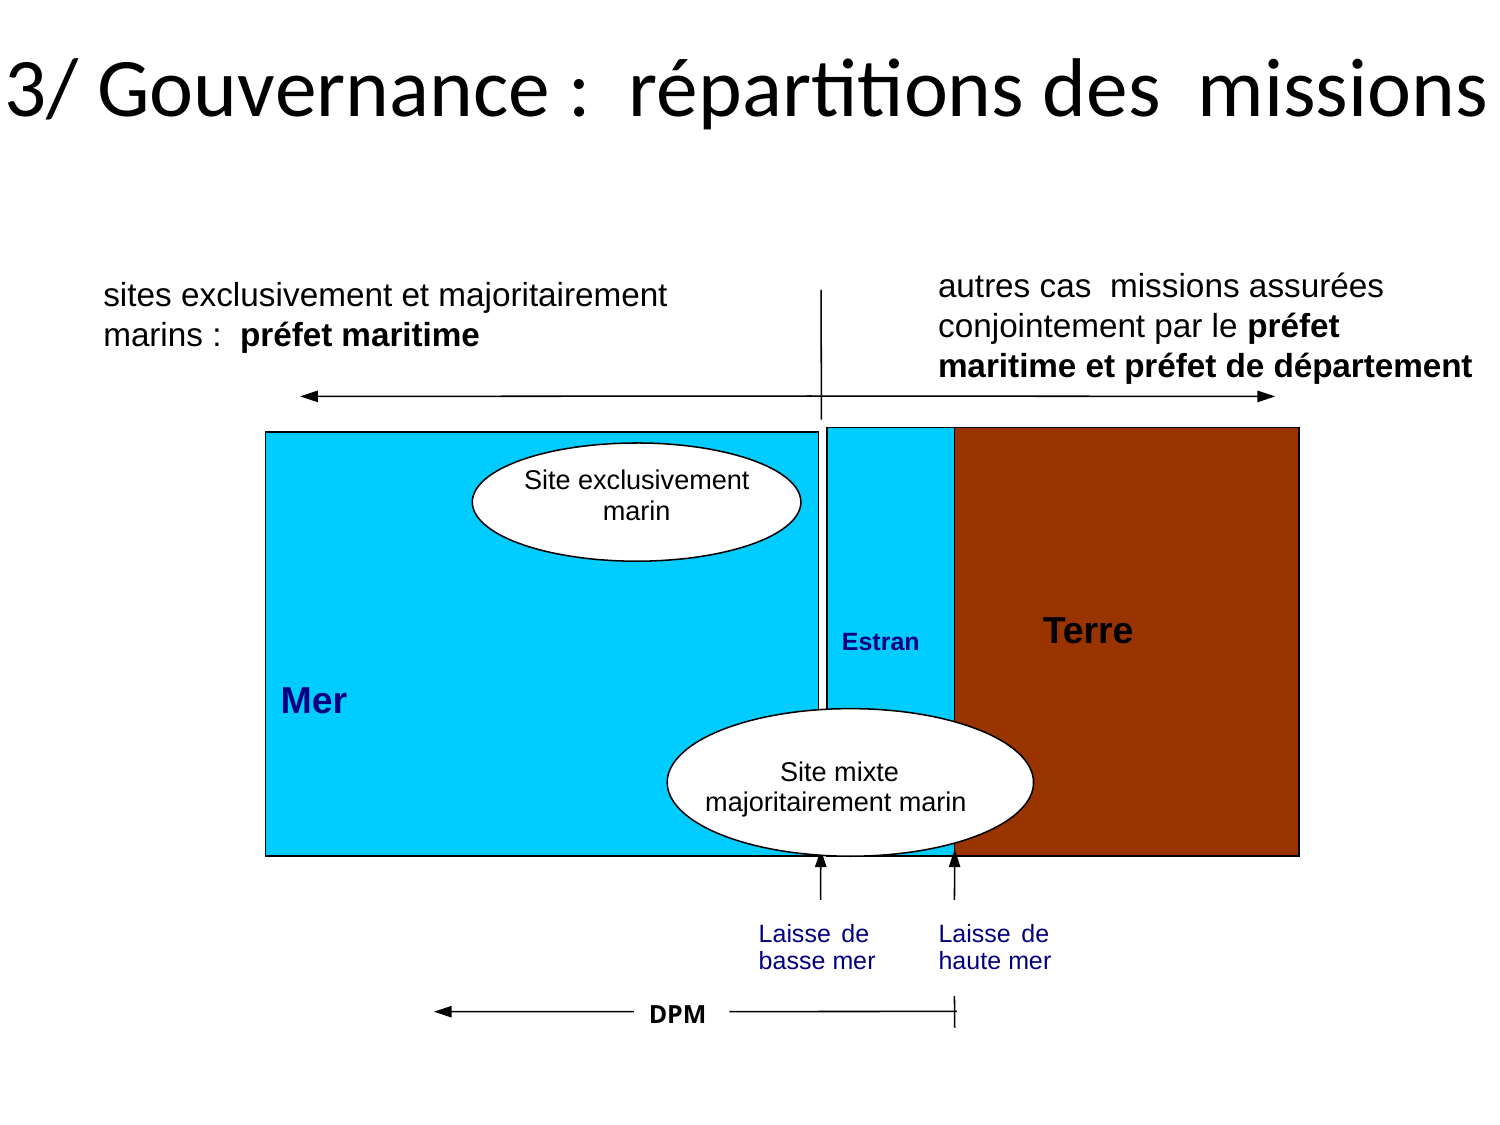

# 3/ Gouvernance : répartitions des missions
autres cas missions assurées conjointement par le préfet maritime et préfet de département
sites exclusivement et majoritairement
marins : préfet maritime
Estran
	Terre
Site exclusivement marin
Mer
Site mixte majoritairement marin
Laisse de basse mer
Laisse de haute mer
DPM